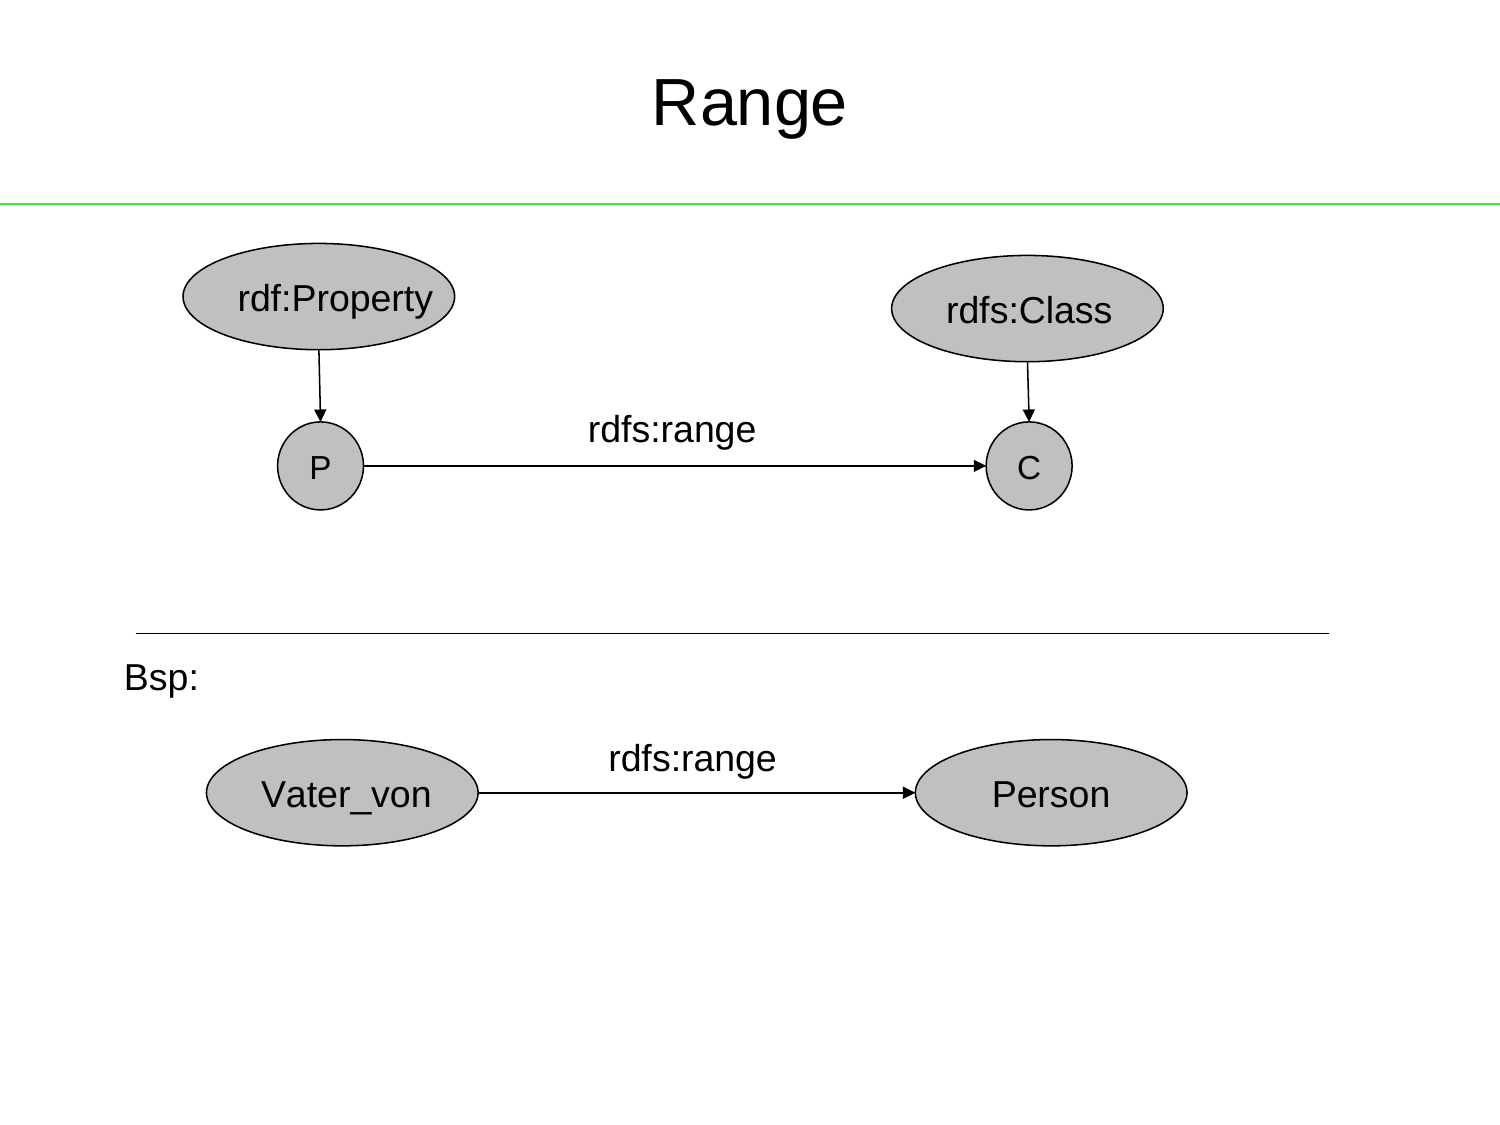

# Range
rdf:Property
rdfs:Class
rdfs:range
P
C
Bsp:
rdfs:range
Vater_von
Person